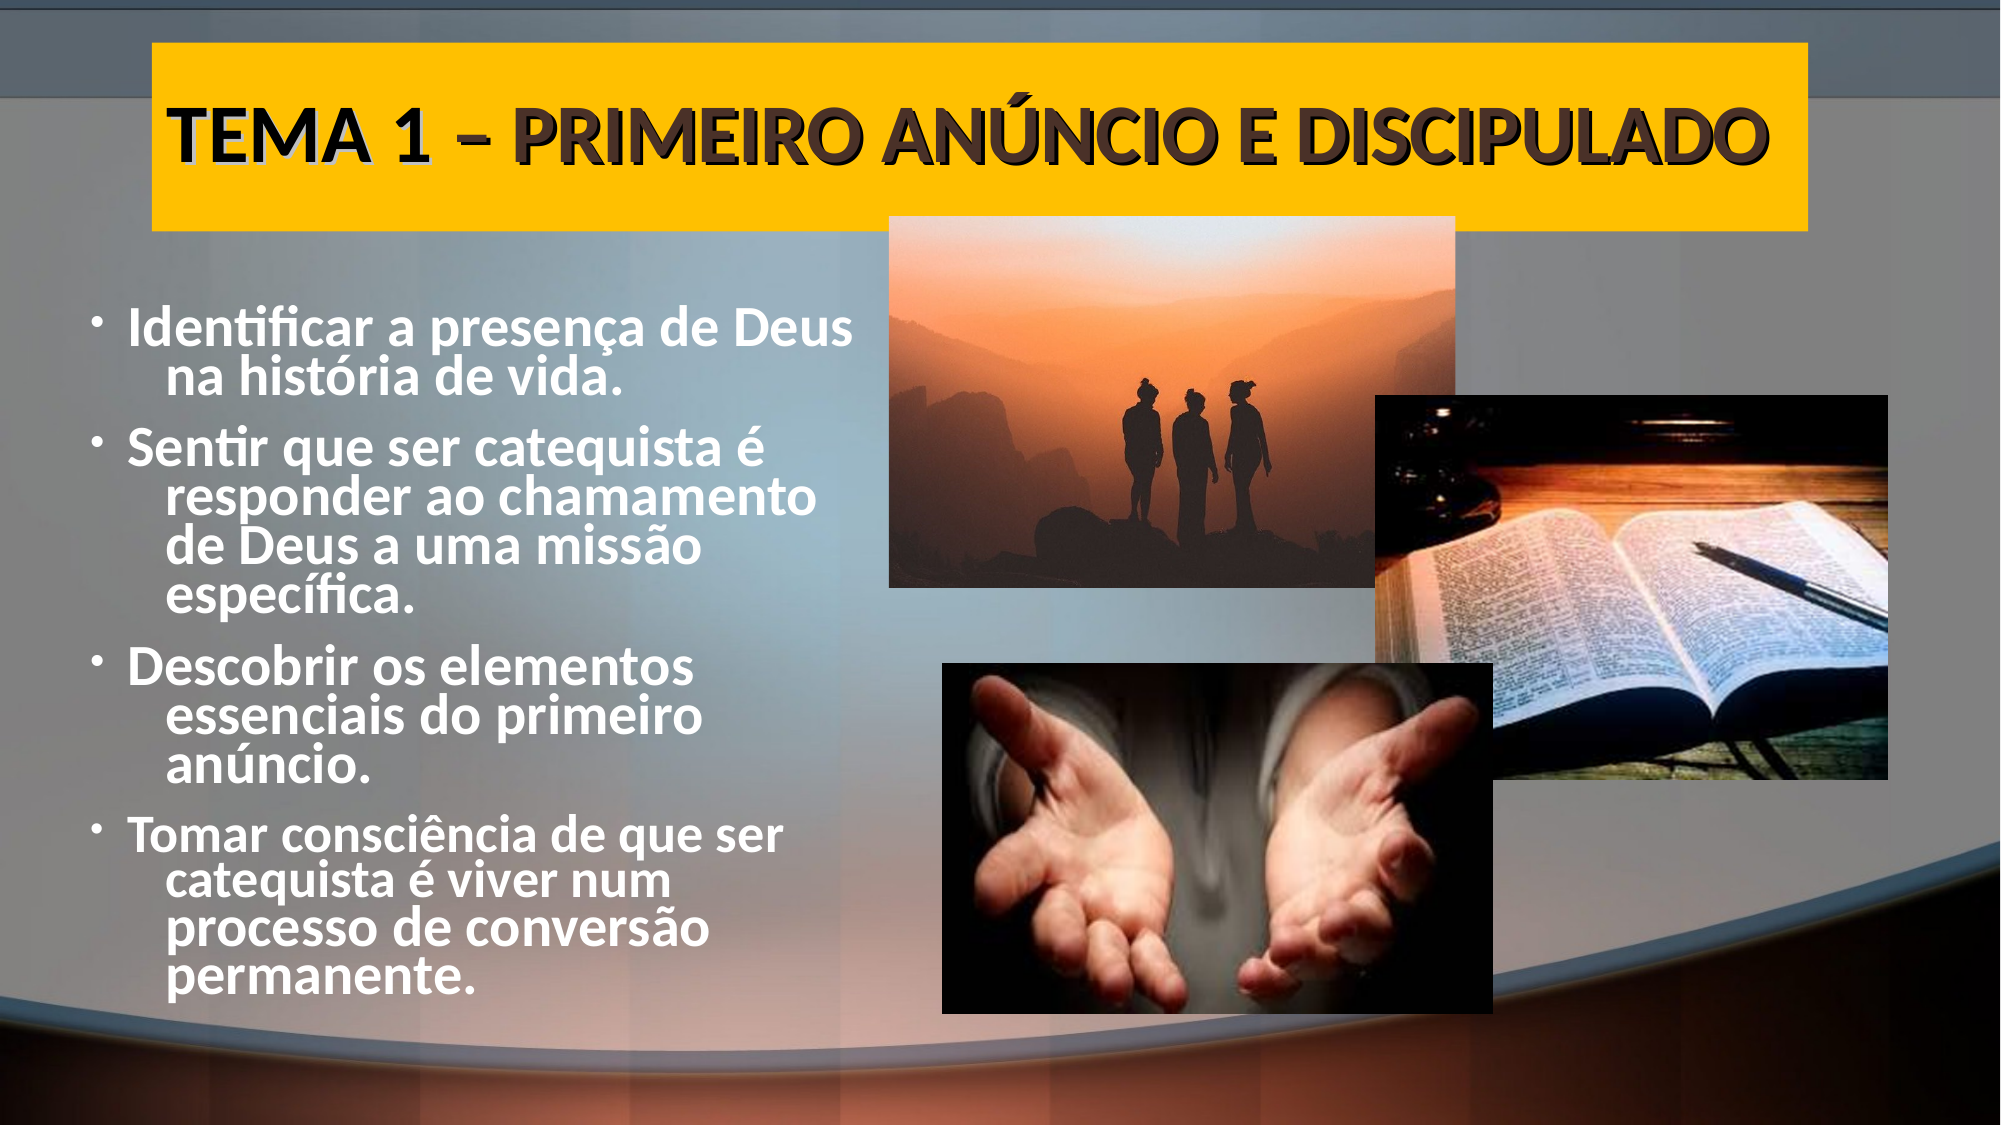

# TEMA 1 – PRIMEIRO ANÚNCIO E DISCIPULADO
Identificar a presença de Deus na história de vida.
Sentir que ser catequista é responder ao chamamento de Deus a uma missão específica.
Descobrir os elementos essenciais do primeiro anúncio.
Tomar consciência de que ser catequista é viver num processo de conversão permanente.